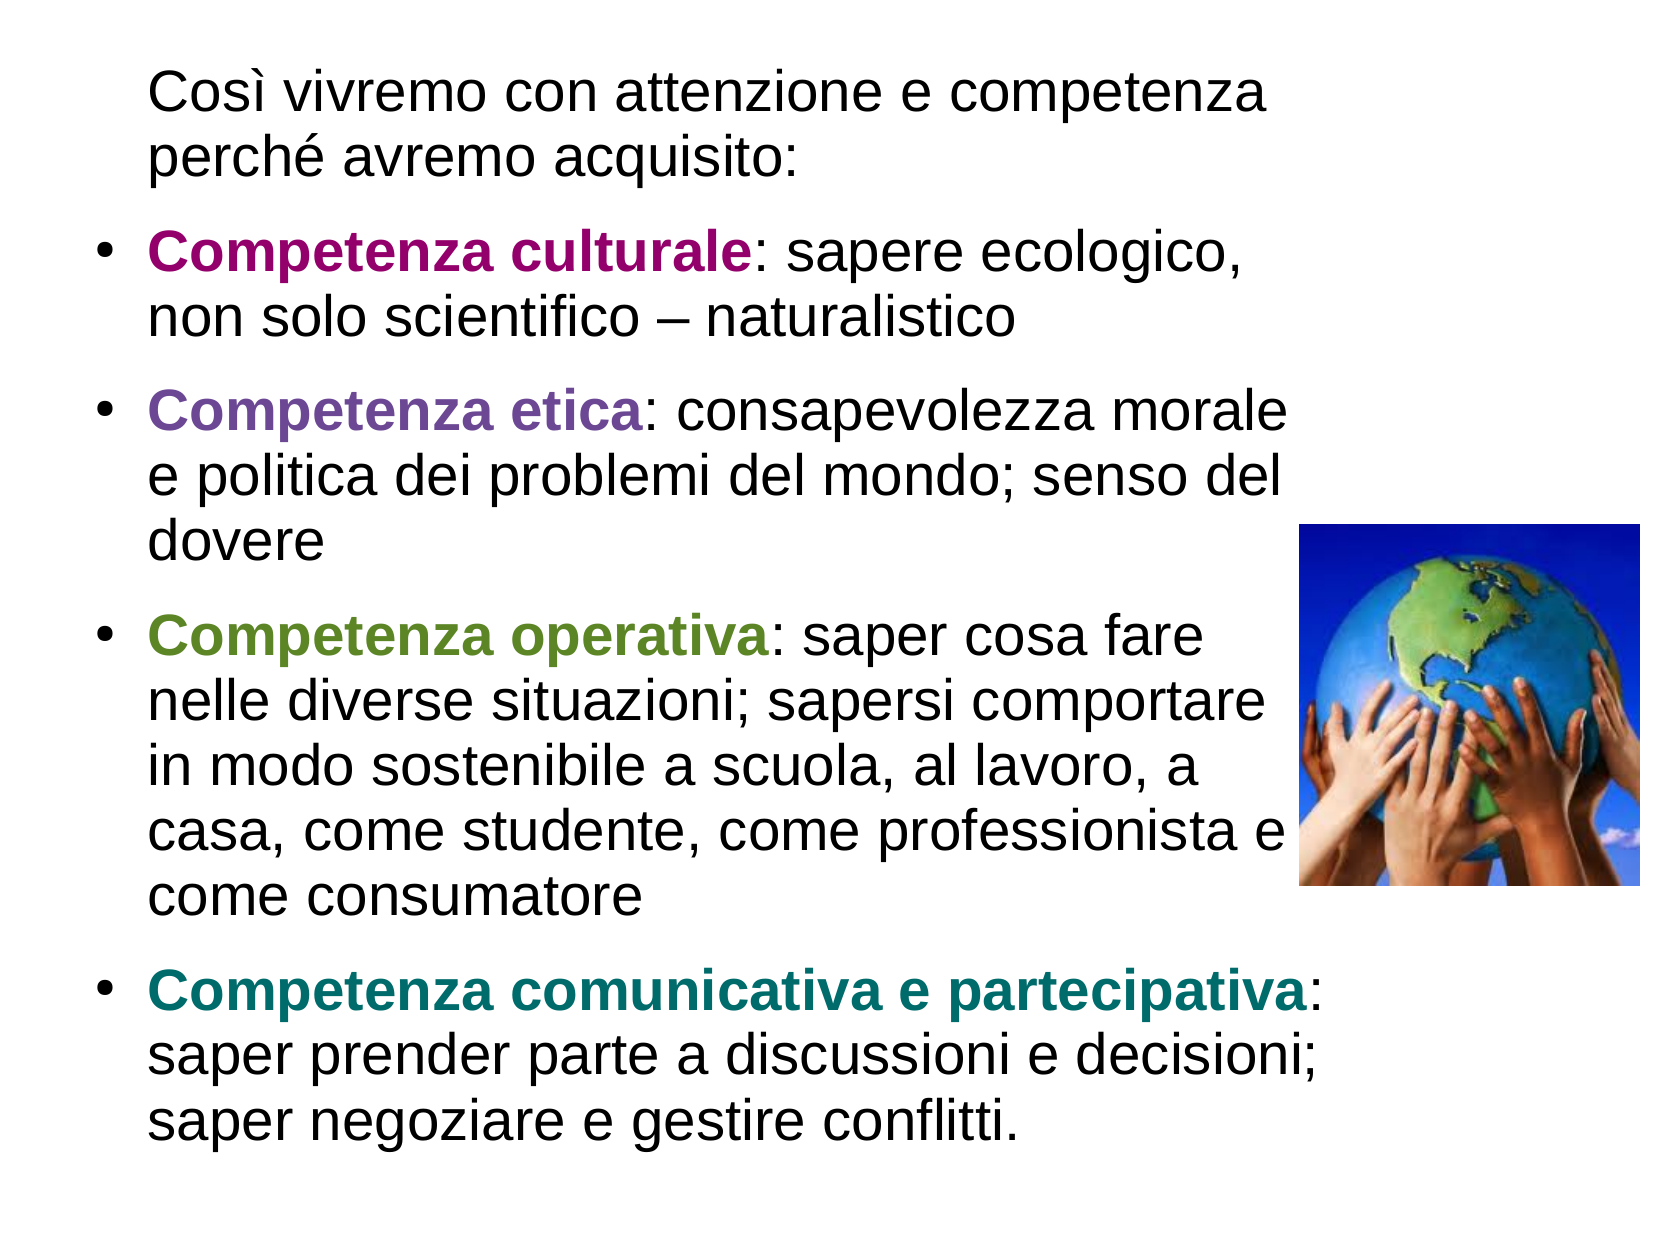

# Così vivremo con attenzione e competenza perché avremo acquisito:
Competenza culturale: sapere ecologico, non solo scientifico – naturalistico
Competenza etica: consapevolezza morale e politica dei problemi del mondo; senso del dovere
Competenza operativa: saper cosa fare nelle diverse situazioni; sapersi comportare in modo sostenibile a scuola, al lavoro, a casa, come studente, come professionista e come consumatore
Competenza comunicativa e partecipativa: saper prender parte a discussioni e decisioni; saper negoziare e gestire conflitti.